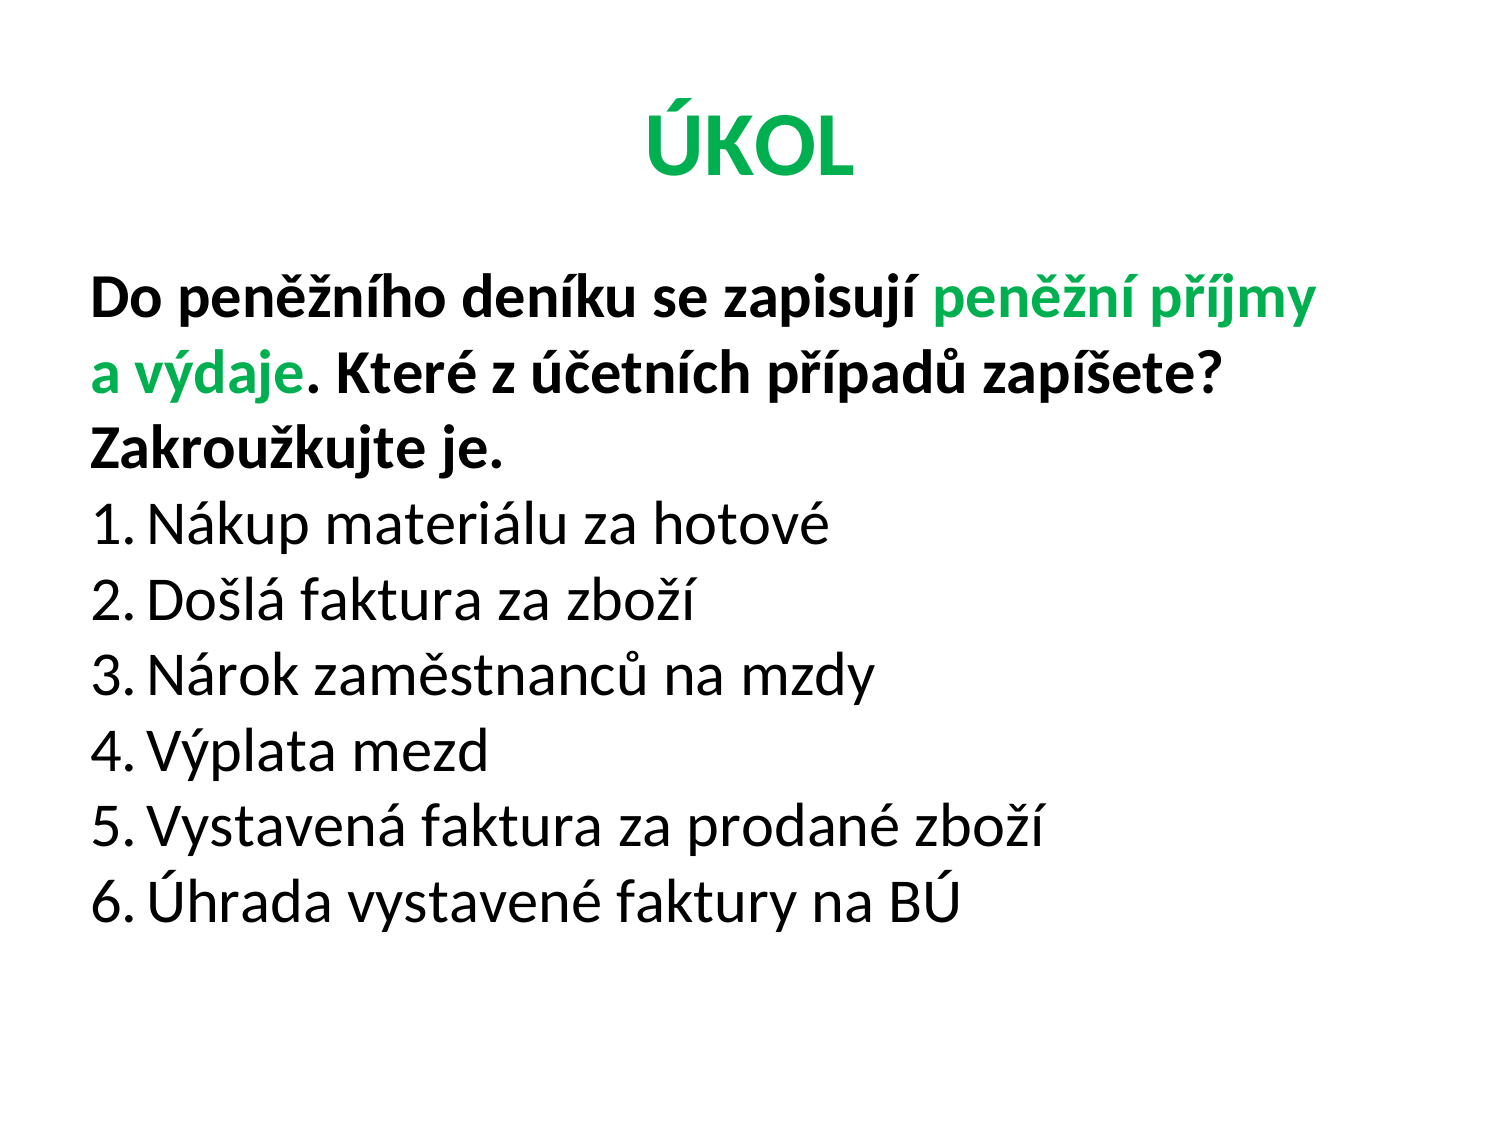

# ÚKOL
Do peněžního deníku se zapisují peněžní příjmy
a výdaje. Které z účetních případů zapíšete?
Zakroužkujte je.
Nákup materiálu za hotové
Došlá faktura za zboží
Nárok zaměstnanců na mzdy
Výplata mezd
Vystavená faktura za prodané zboží
Úhrada vystavené faktury na BÚ